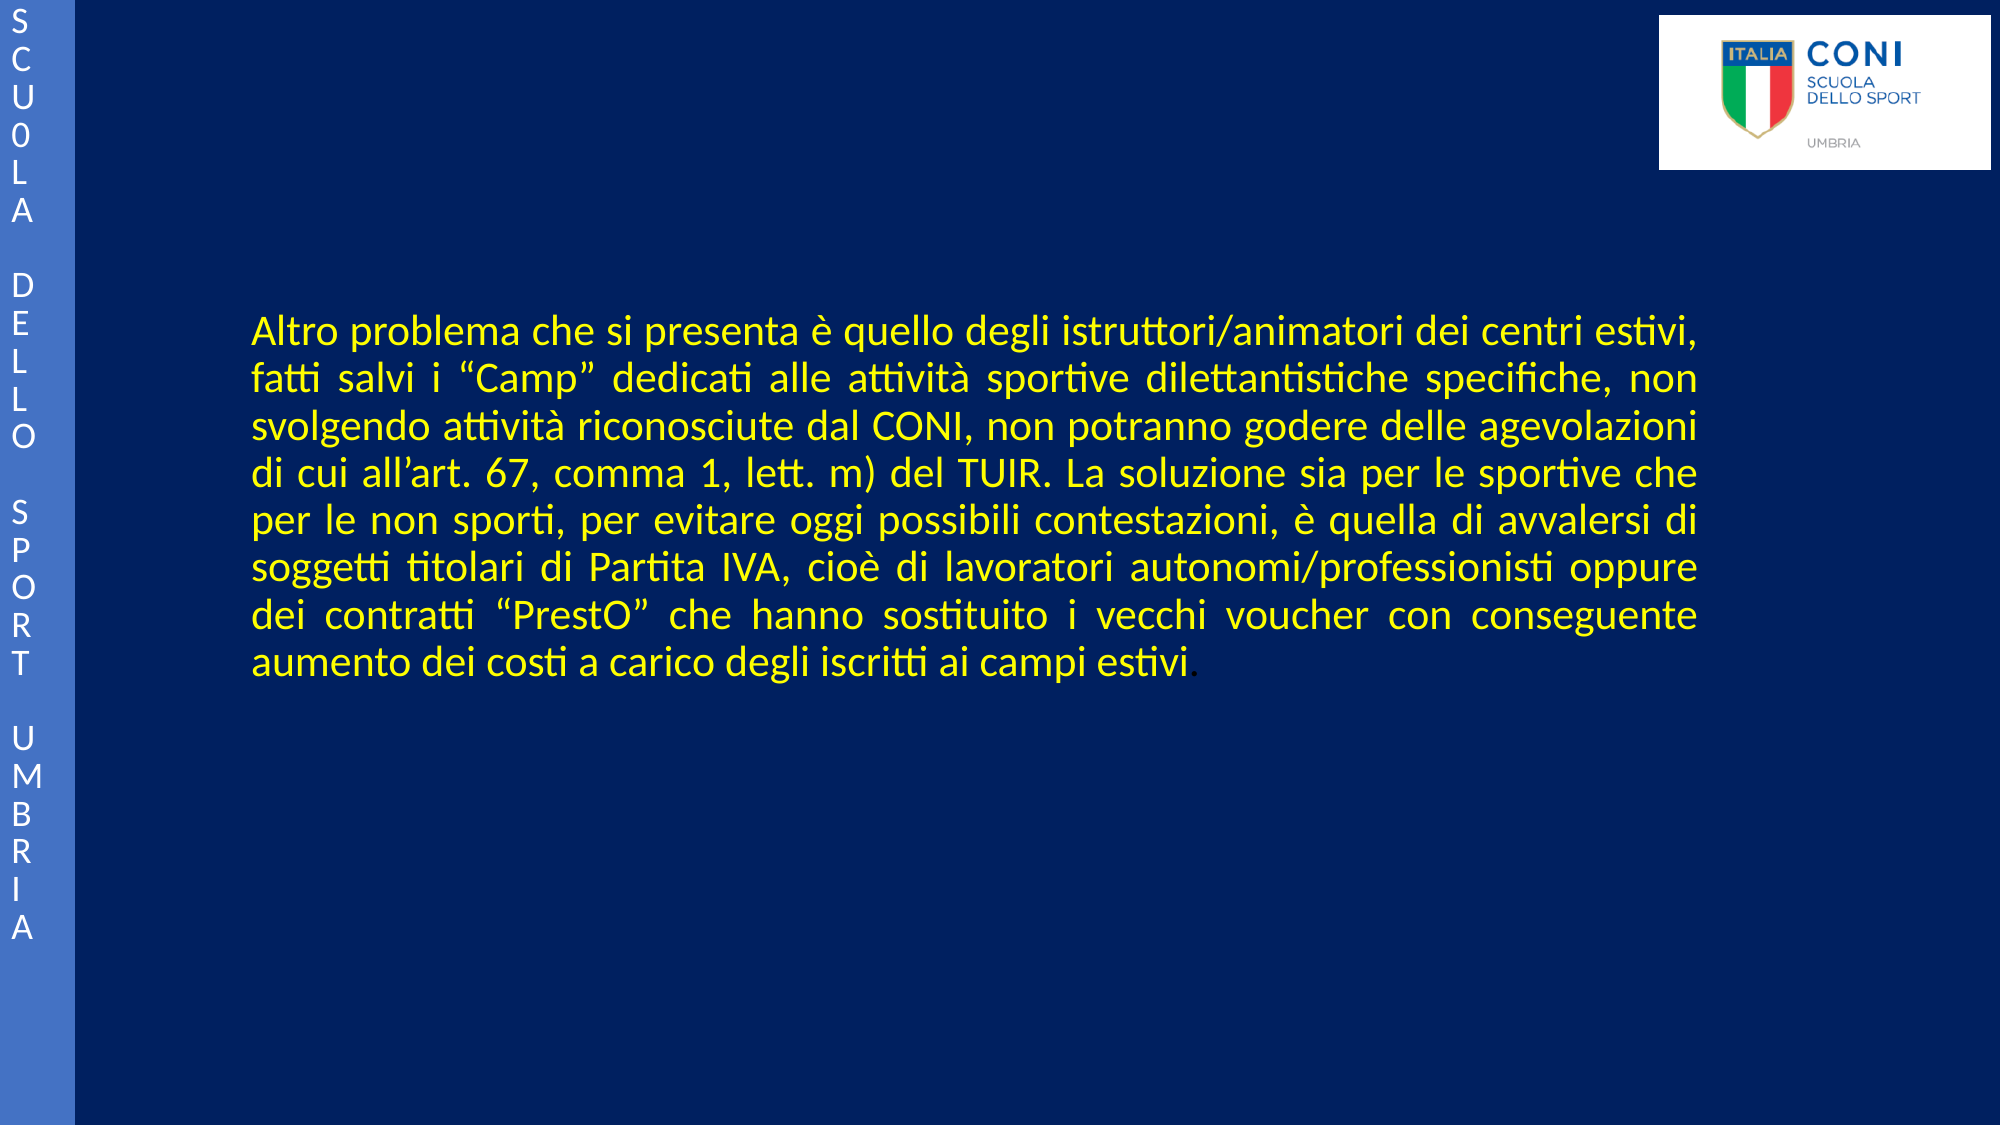

| S C U  0 L A D E L L O S P O R T U M B R I A |
| --- |
# Altro problema che si presenta è quello degli istruttori/animatori dei centri estivi, fatti salvi i “Camp” dedicati alle attività sportive dilettantistiche specifiche, non svolgendo attività riconosciute dal CONI, non potranno godere delle agevolazioni di cui all’art. 67, comma 1, lett. m) del TUIR. La soluzione sia per le sportive che per le non sporti, per evitare oggi possibili contestazioni, è quella di avvalersi di soggetti titolari di Partita IVA, cioè di lavoratori autonomi/professionisti oppure dei contratti “PrestO” che hanno sostituito i vecchi voucher con conseguente aumento dei costi a carico degli iscritti ai campi estivi.